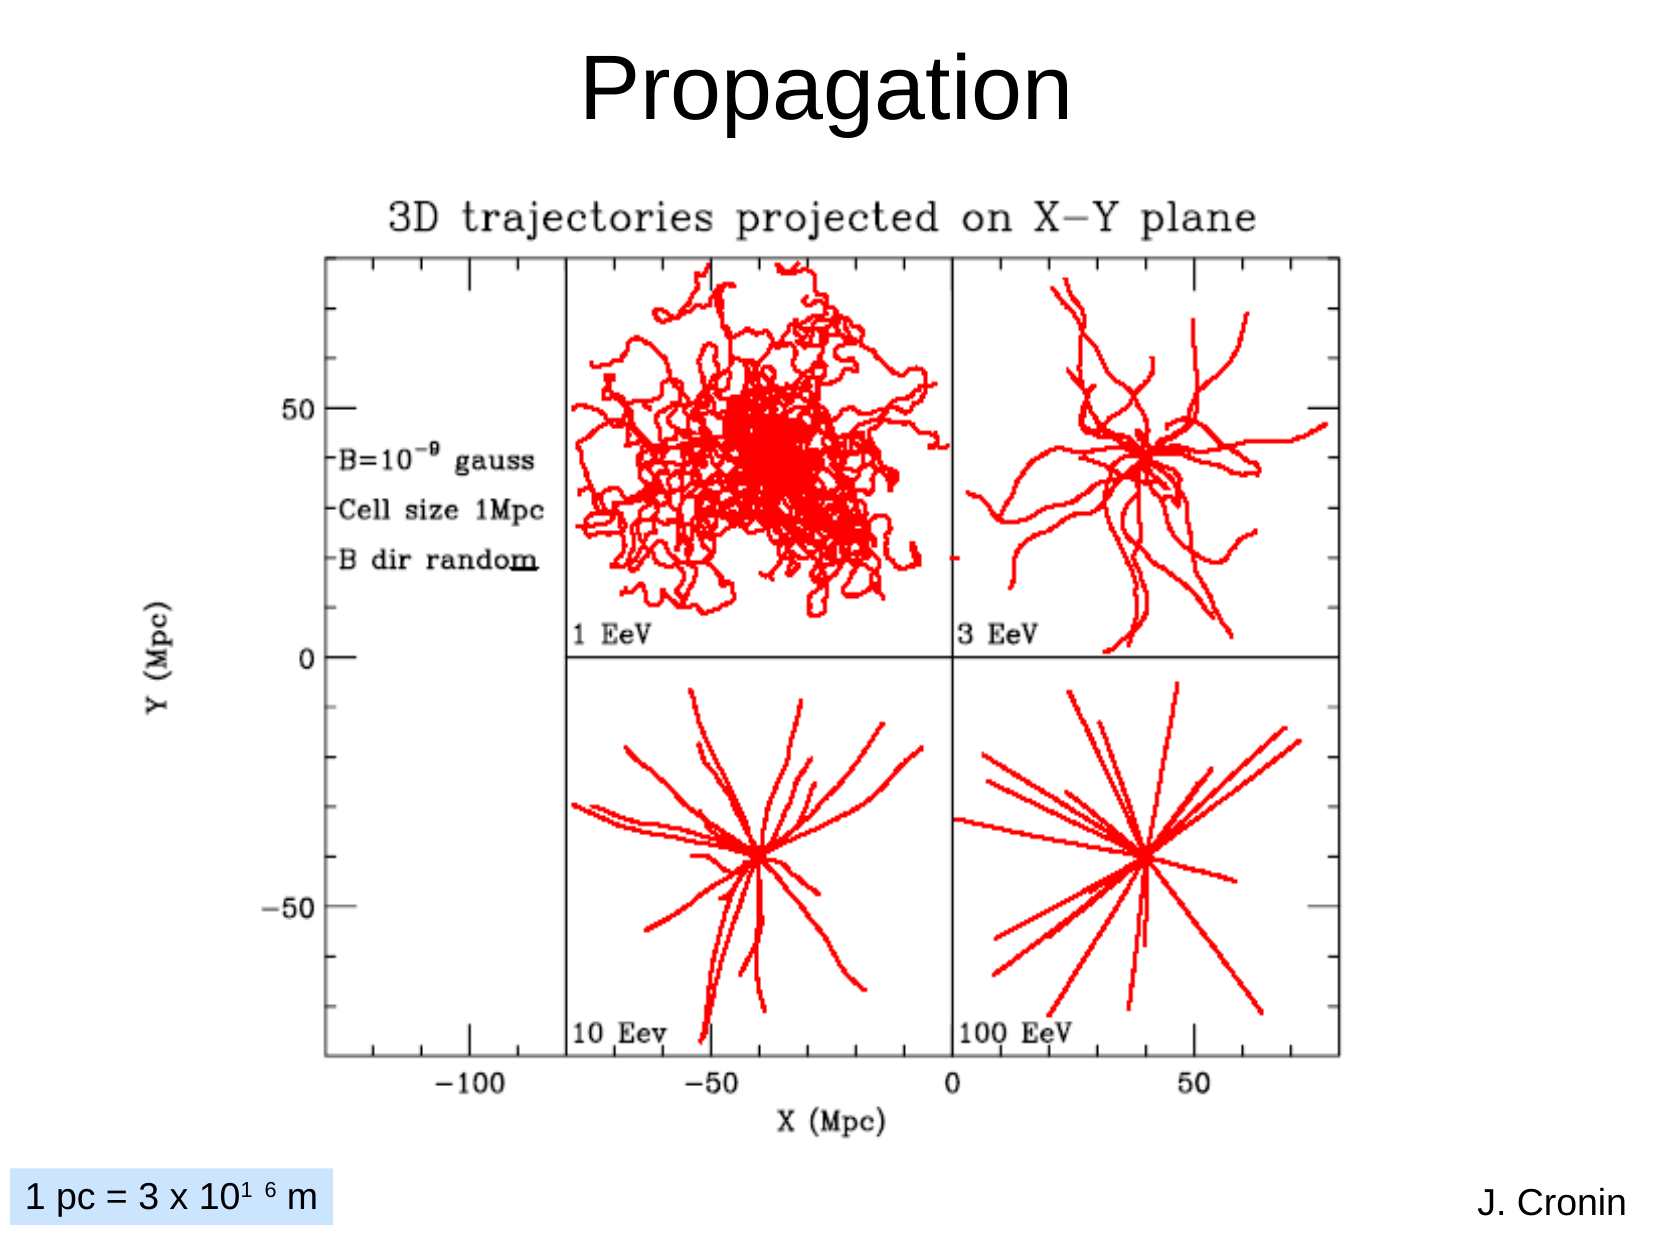

# Propagation
1 pc = 3 x 101 6 m
J. Cronin